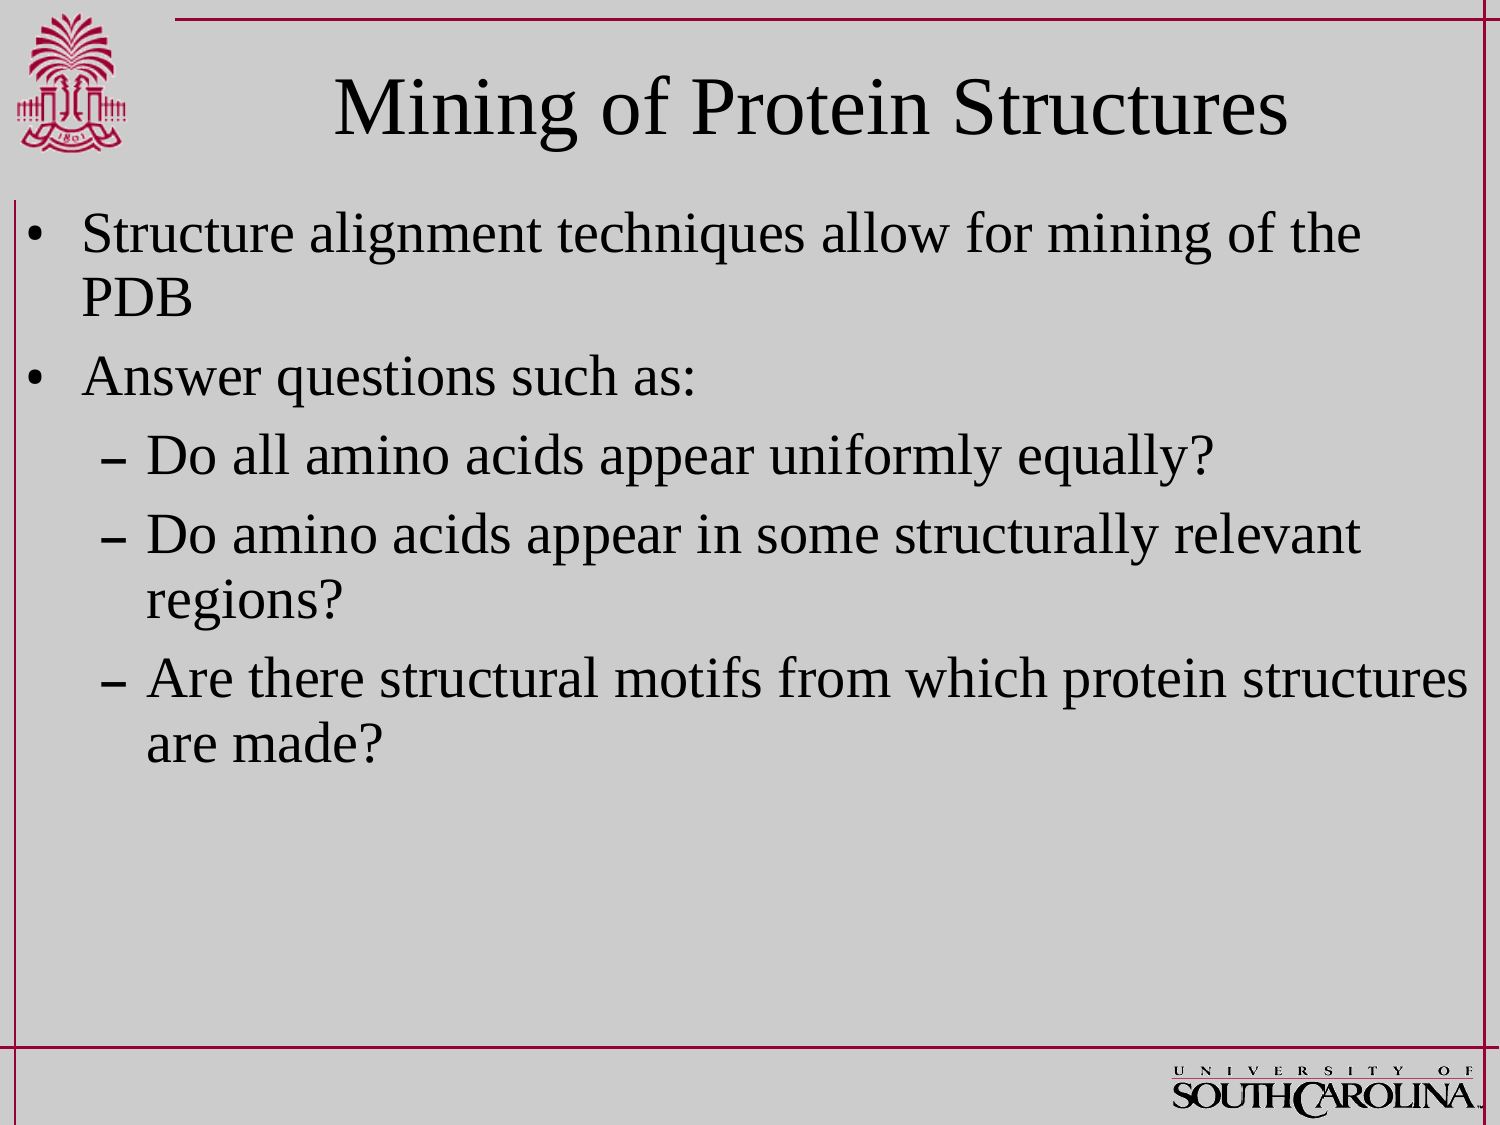

# Mining of Protein Structures
Structure alignment techniques allow for mining of the PDB
Answer questions such as:
Do all amino acids appear uniformly equally?
Do amino acids appear in some structurally relevant regions?
Are there structural motifs from which protein structures are made?